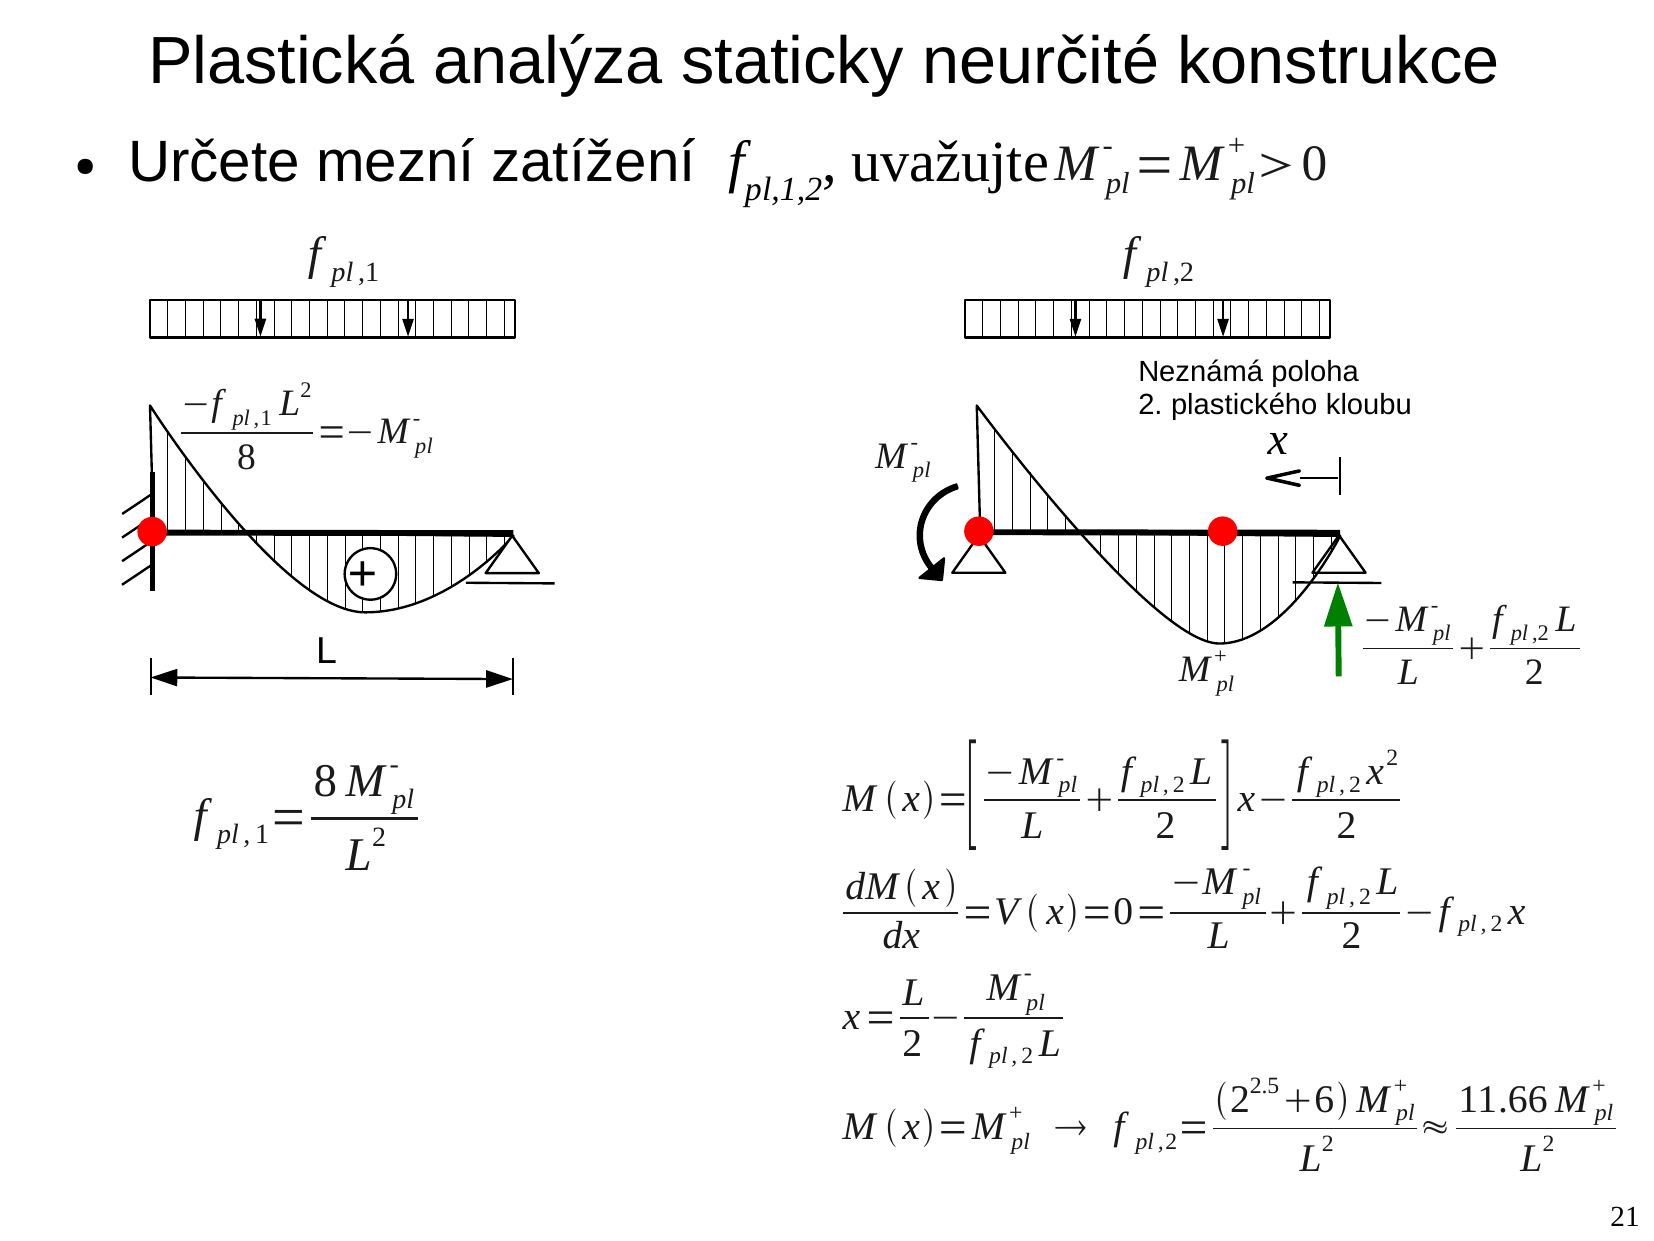

# Plastická analýza staticky neurčité konstrukce
Určete mezní zatížení fpl,1,2, uvažujte
Neznámá poloha 2. plastického kloubu
x
+
L
21